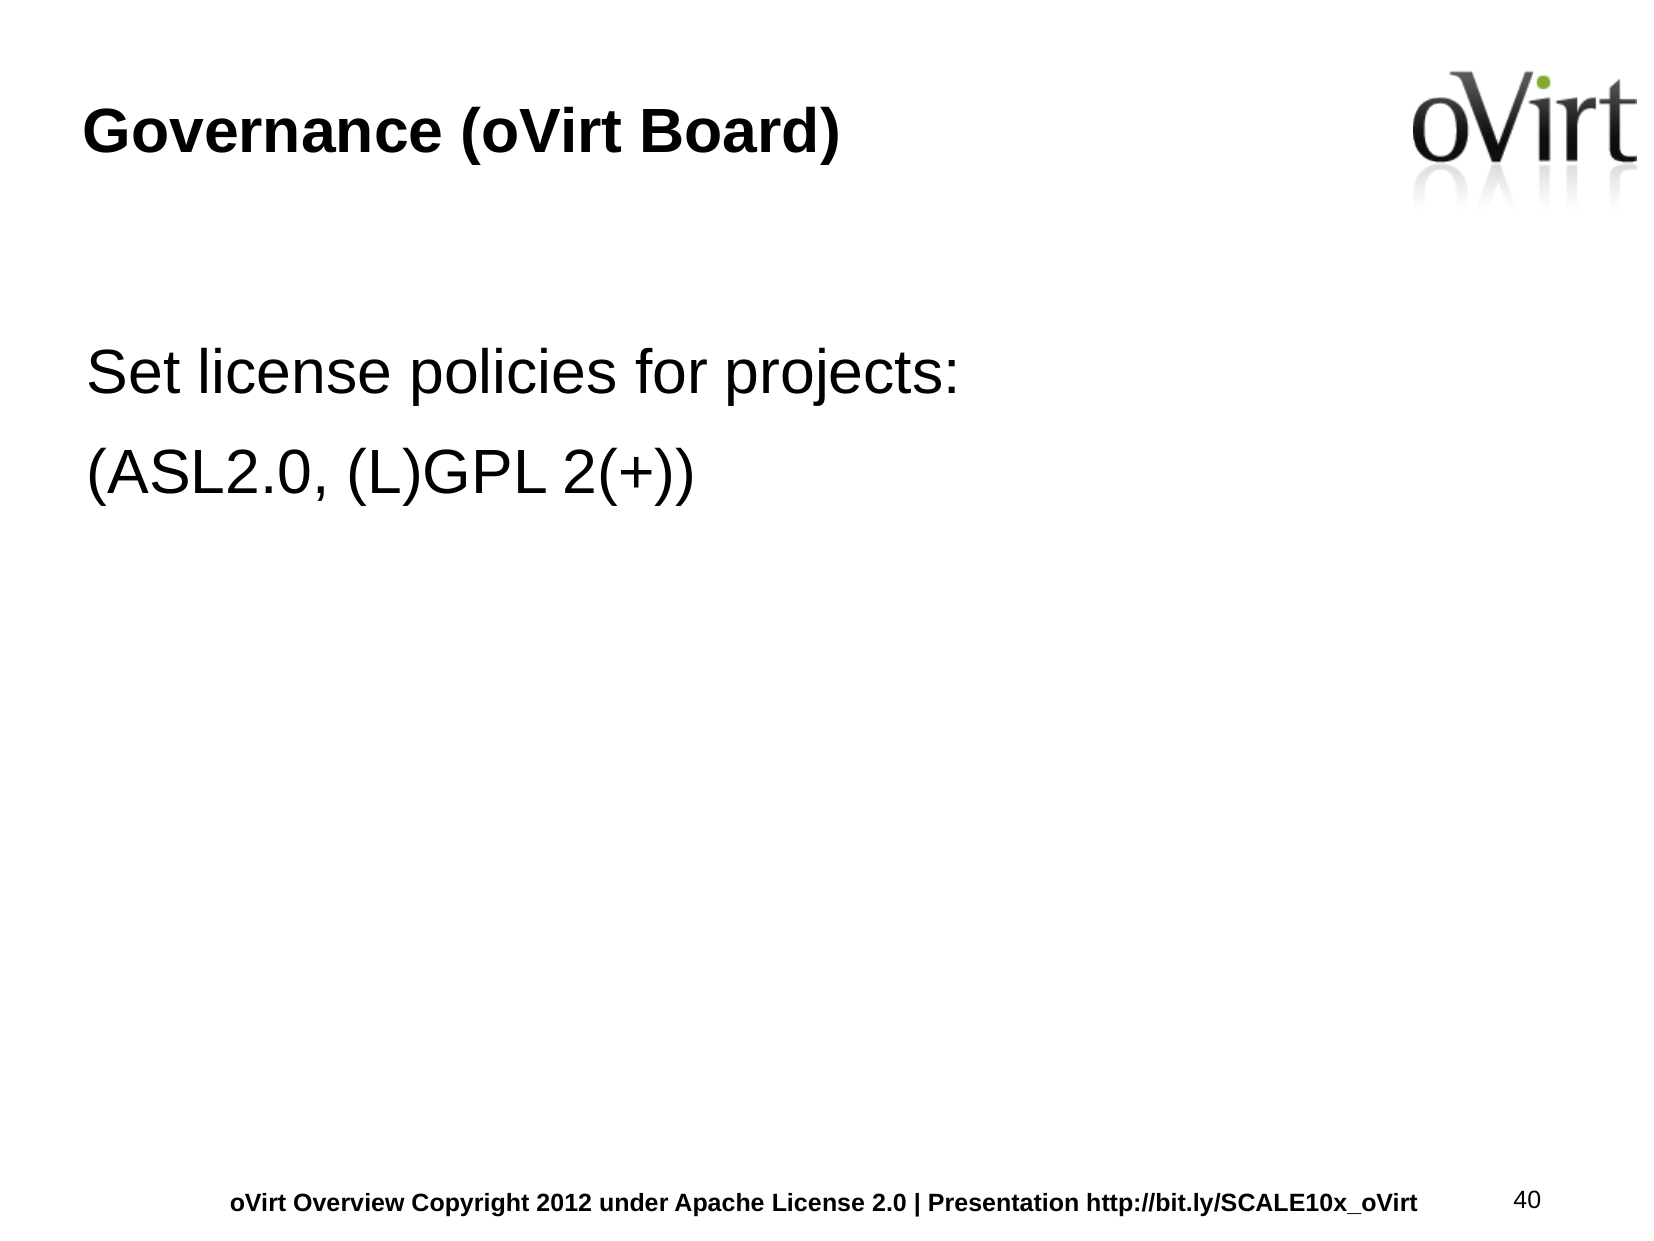

# Governance (oVirt Board)
Set license policies for projects:
(ASL2.0, (L)GPL 2(+))